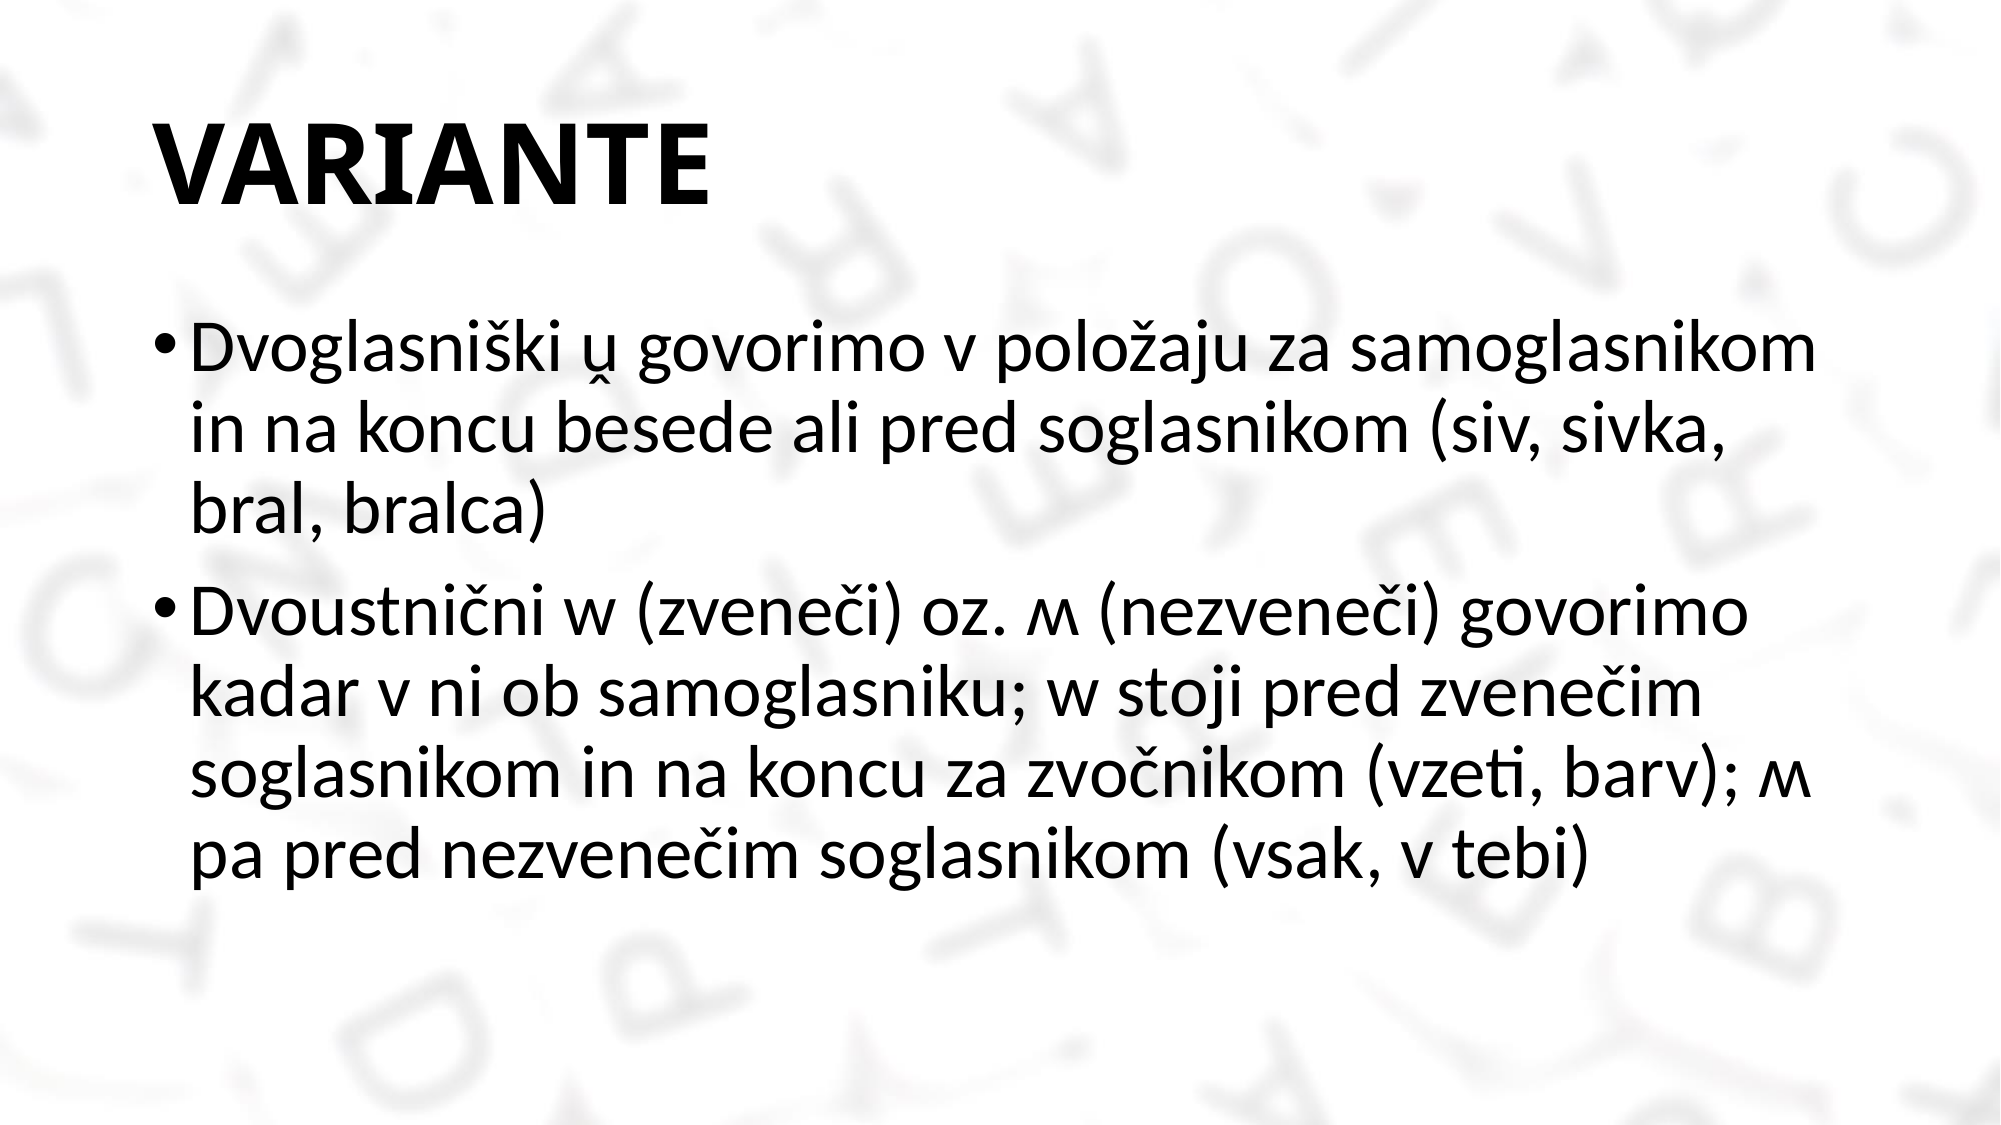

# VARIANTE
Dvoglasniški ṷ govorimo v položaju za samoglasnikom in na koncu besede ali pred soglasnikom (siv, sivka, bral, bralca)
Dvoustnični w (zveneči) oz. ʍ (nezveneči) govorimo kadar v ni ob samoglasniku; w stoji pred zvenečim soglasnikom in na koncu za zvočnikom (vzeti, barv); ʍ pa pred nezvenečim soglasnikom (vsak, v tebi)